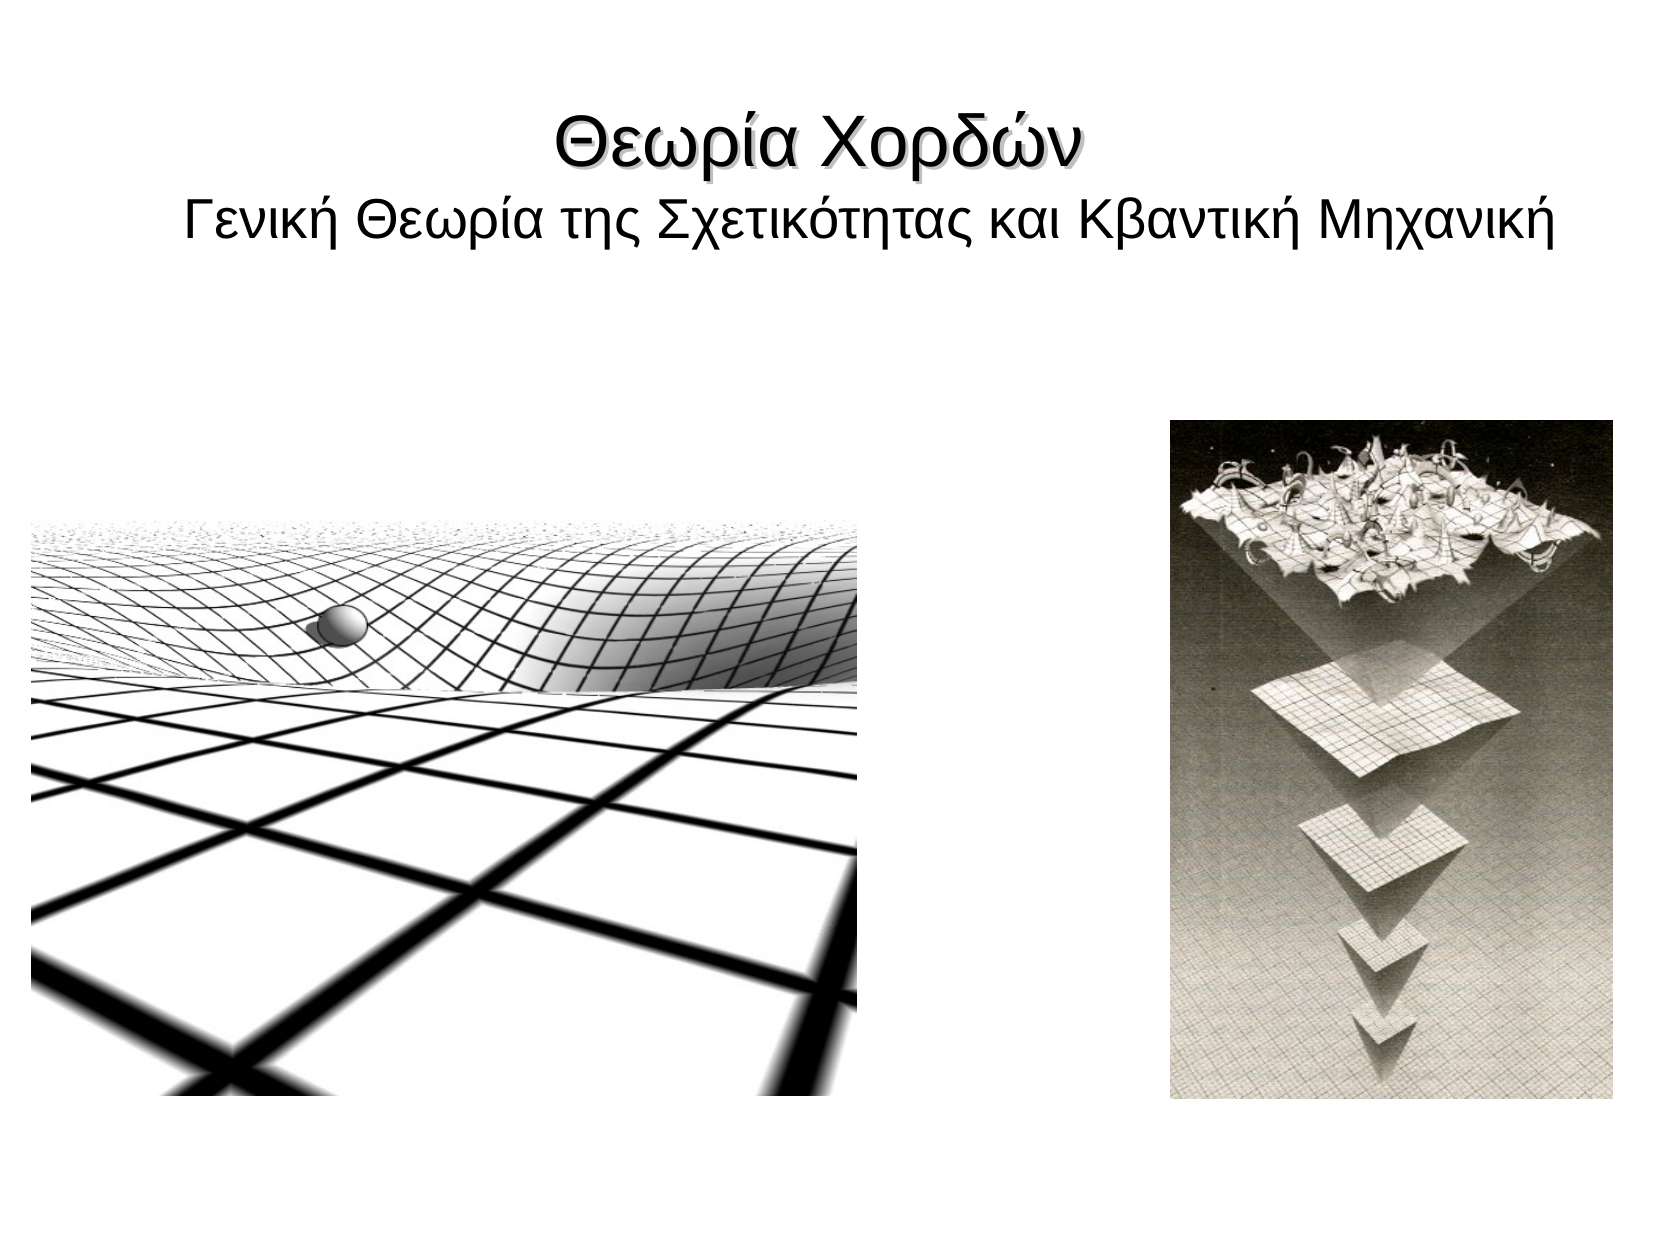

# Θεωρία Χορδών
Γενική Θεωρία της Σχετικότητας και Κβαντική Μηχανική